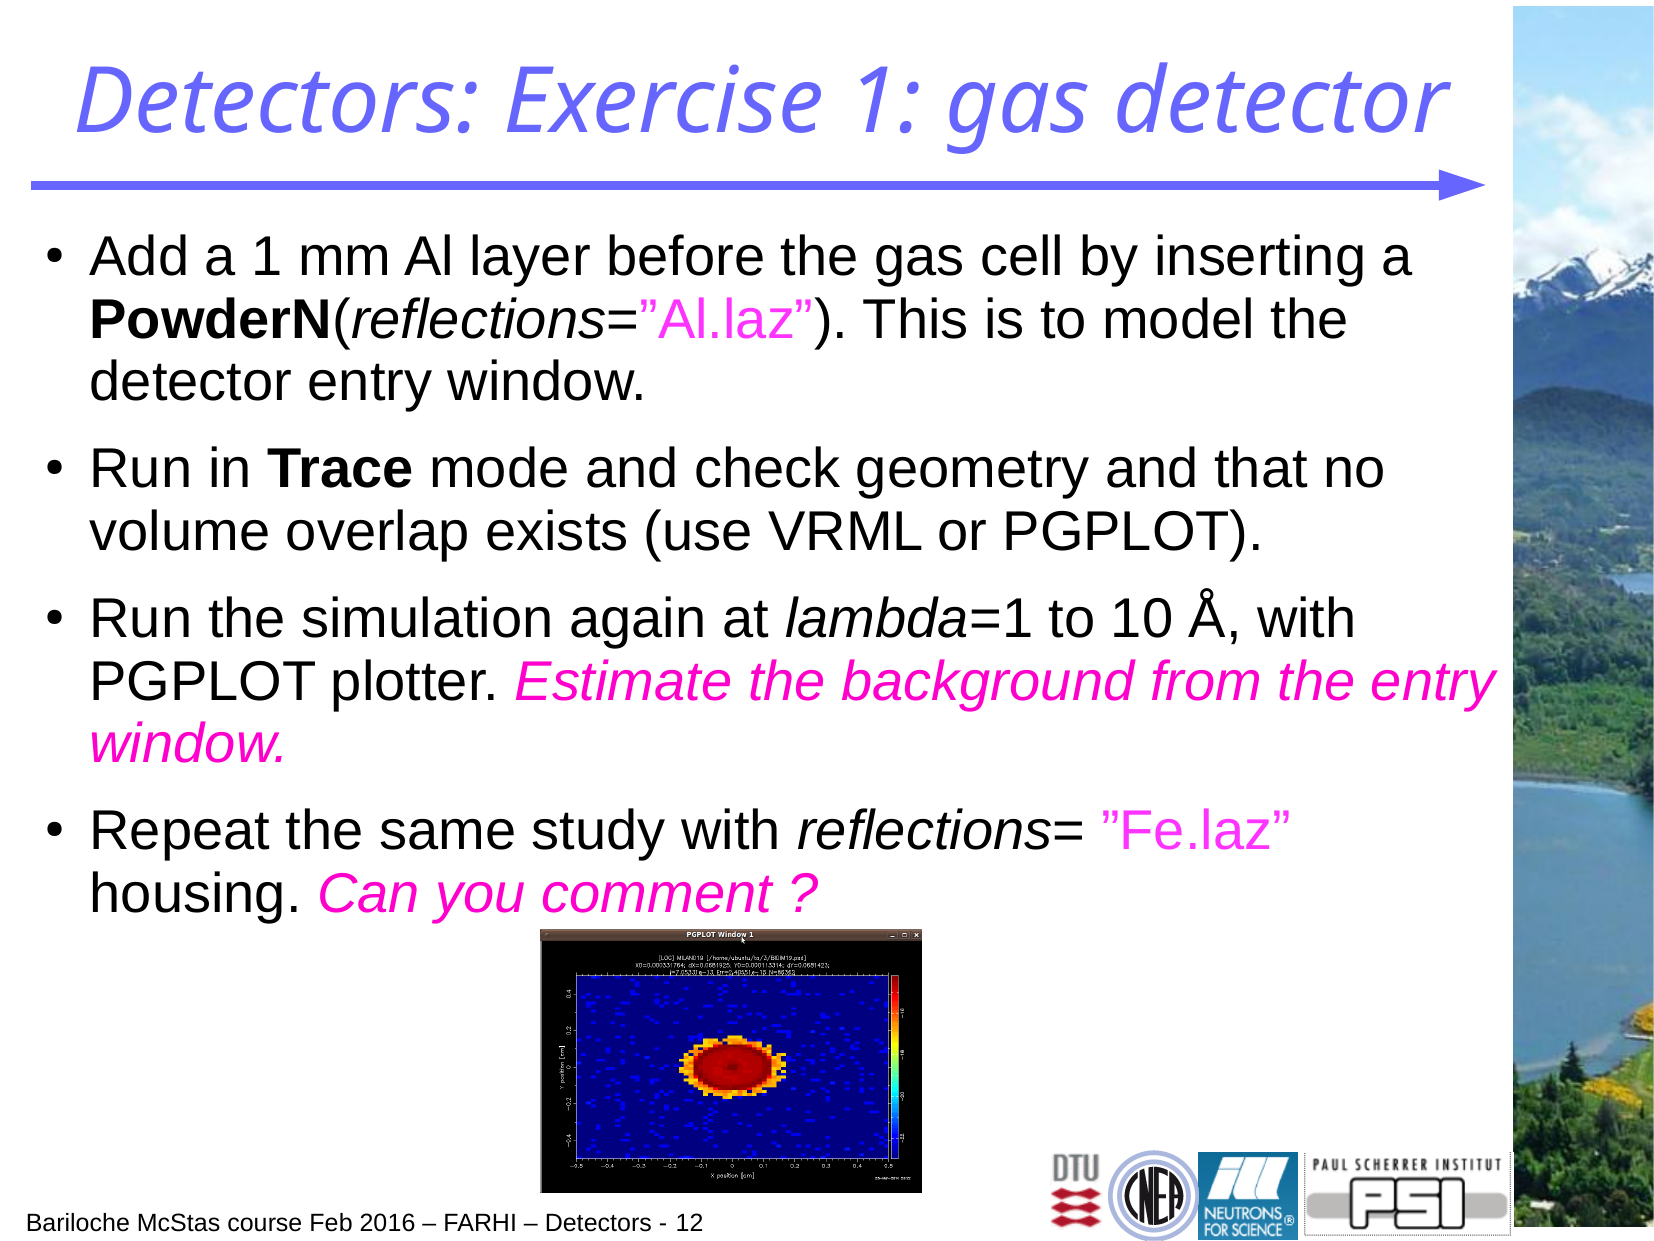

# Detectors: Exercise 1: gas detector
Add a 1 mm Al layer before the gas cell by inserting a PowderN(reflections=”Al.laz”). This is to model the detector entry window.
Run in Trace mode and check geometry and that no volume overlap exists (use VRML or PGPLOT).
Run the simulation again at lambda=1 to 10 Å, with PGPLOT plotter. Estimate the background from the entry window.
Repeat the same study with reflections= ”Fe.laz” housing. Can you comment ?